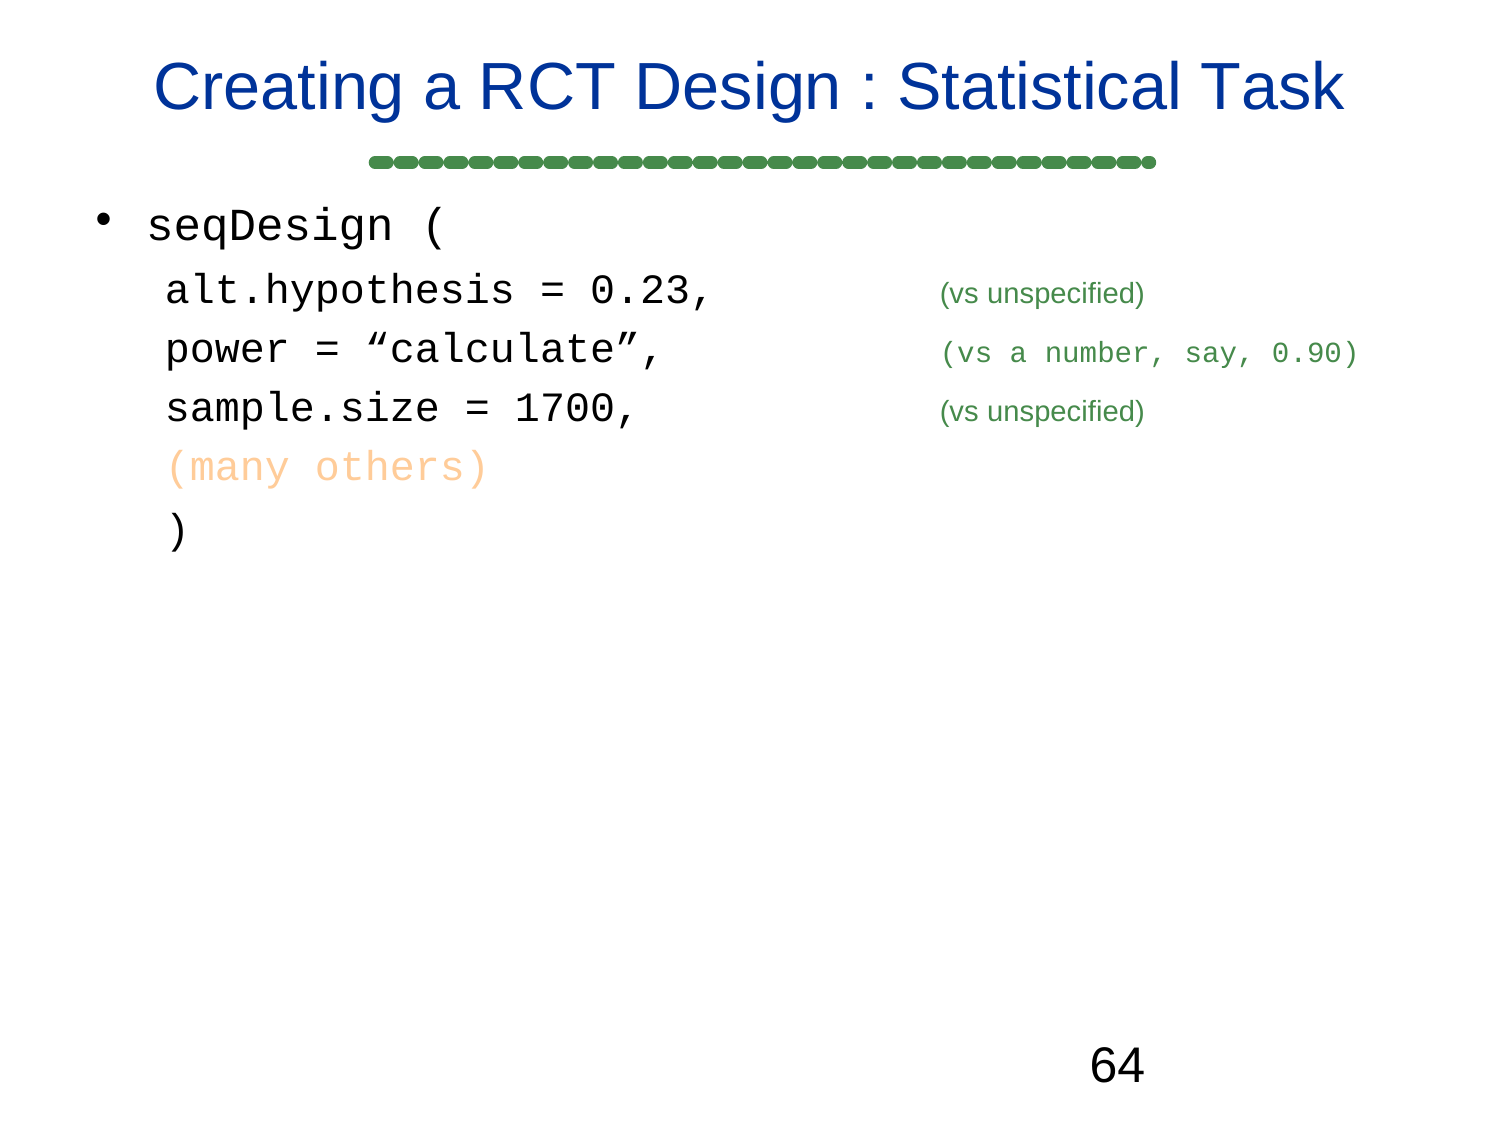

# Creating a RCT Design : Statistical Task
seqDesign (
alt.hypothesis = 0.23, (vs unspecified)
power = “calculate”, (vs a number, say, 0.90)
sample.size = 1700, (vs unspecified)
(many others)
)
64